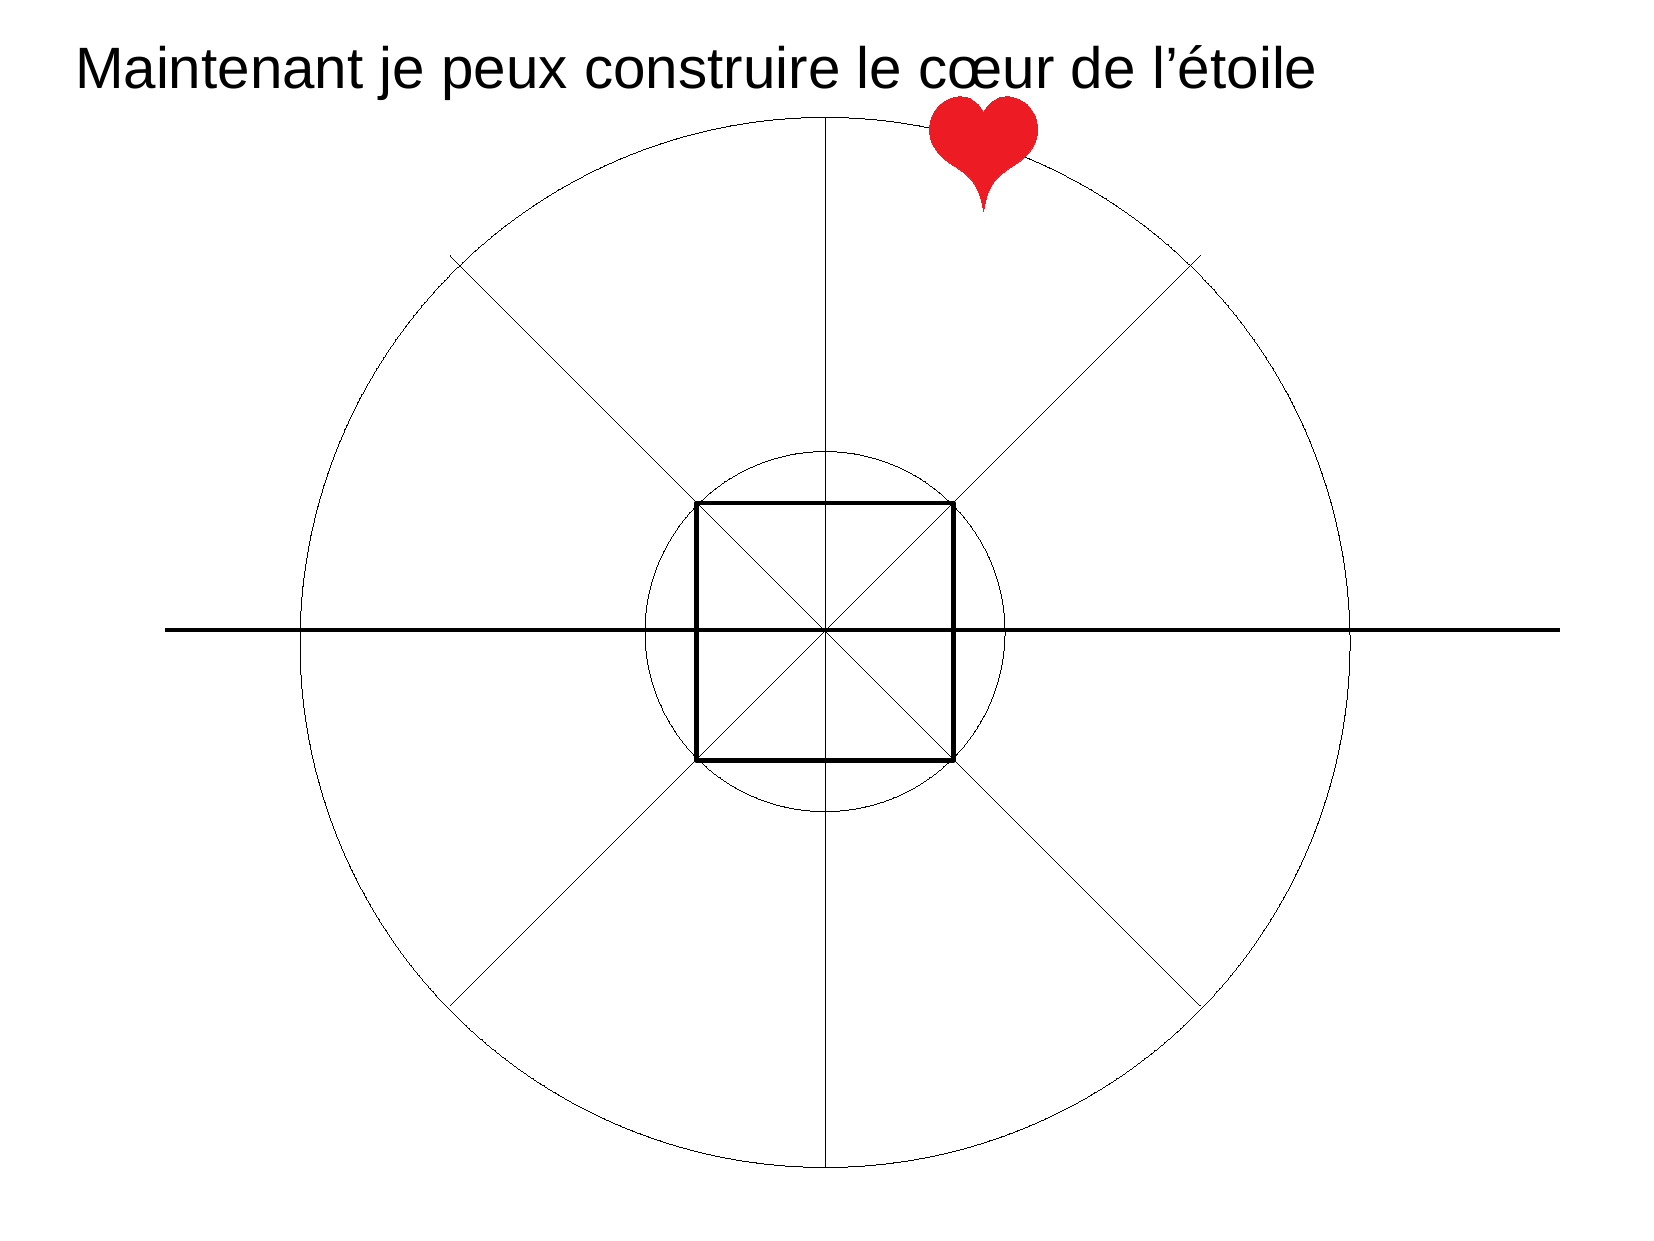

# Maintenant je peux construire le cœur de l’étoile